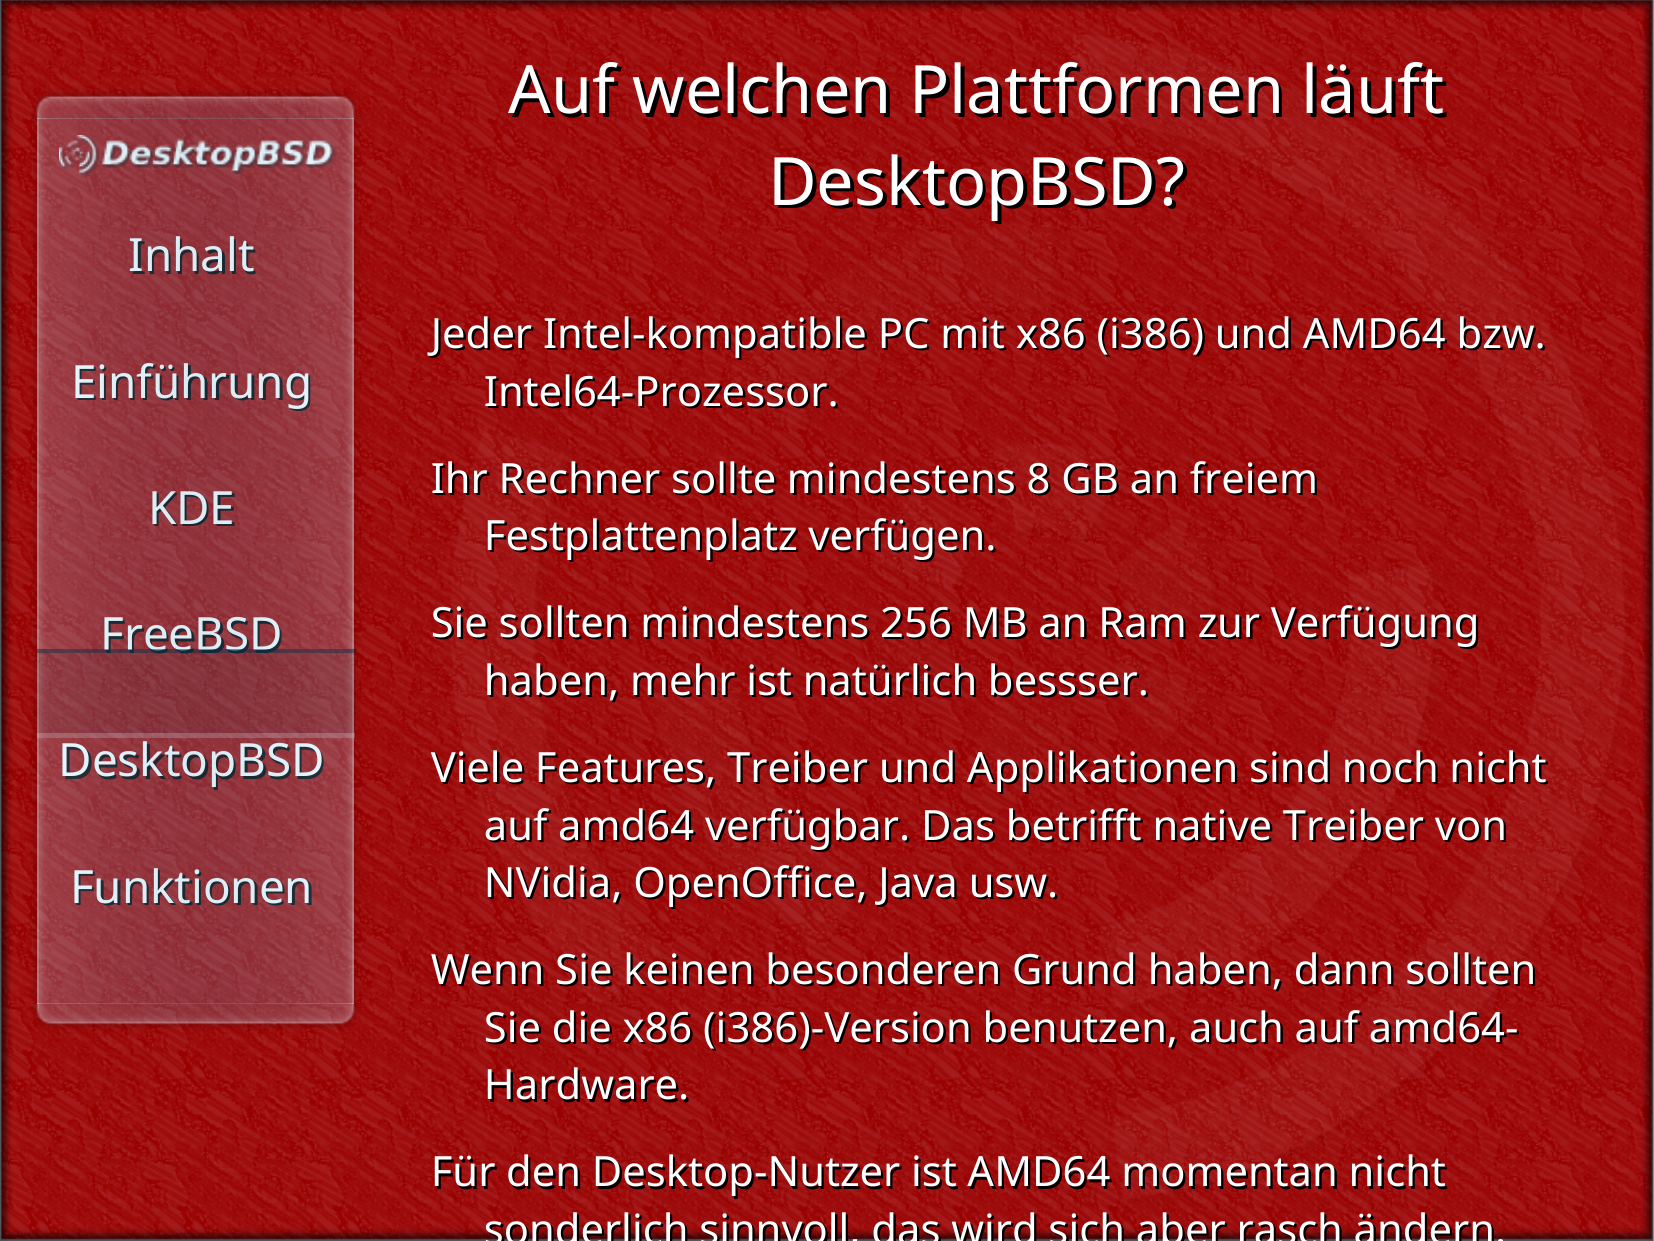

# Auf welchen Plattformen läuft DesktopBSD?
Jeder Intel-kompatible PC mit x86 (i386) und AMD64 bzw. Intel64-Prozessor.
Ihr Rechner sollte mindestens 8 GB an freiem Festplattenplatz verfügen.
Sie sollten mindestens 256 MB an Ram zur Verfügung haben, mehr ist natürlich bessser.
Viele Features, Treiber und Applikationen sind noch nicht auf amd64 verfügbar. Das betrifft native Treiber von NVidia, OpenOffice, Java usw.
Wenn Sie keinen besonderen Grund haben, dann sollten Sie die x86 (i386)-Version benutzen, auch auf amd64-Hardware.
Für den Desktop-Nutzer ist AMD64 momentan nicht sonderlich sinnvoll, das wird sich aber rasch ändern.